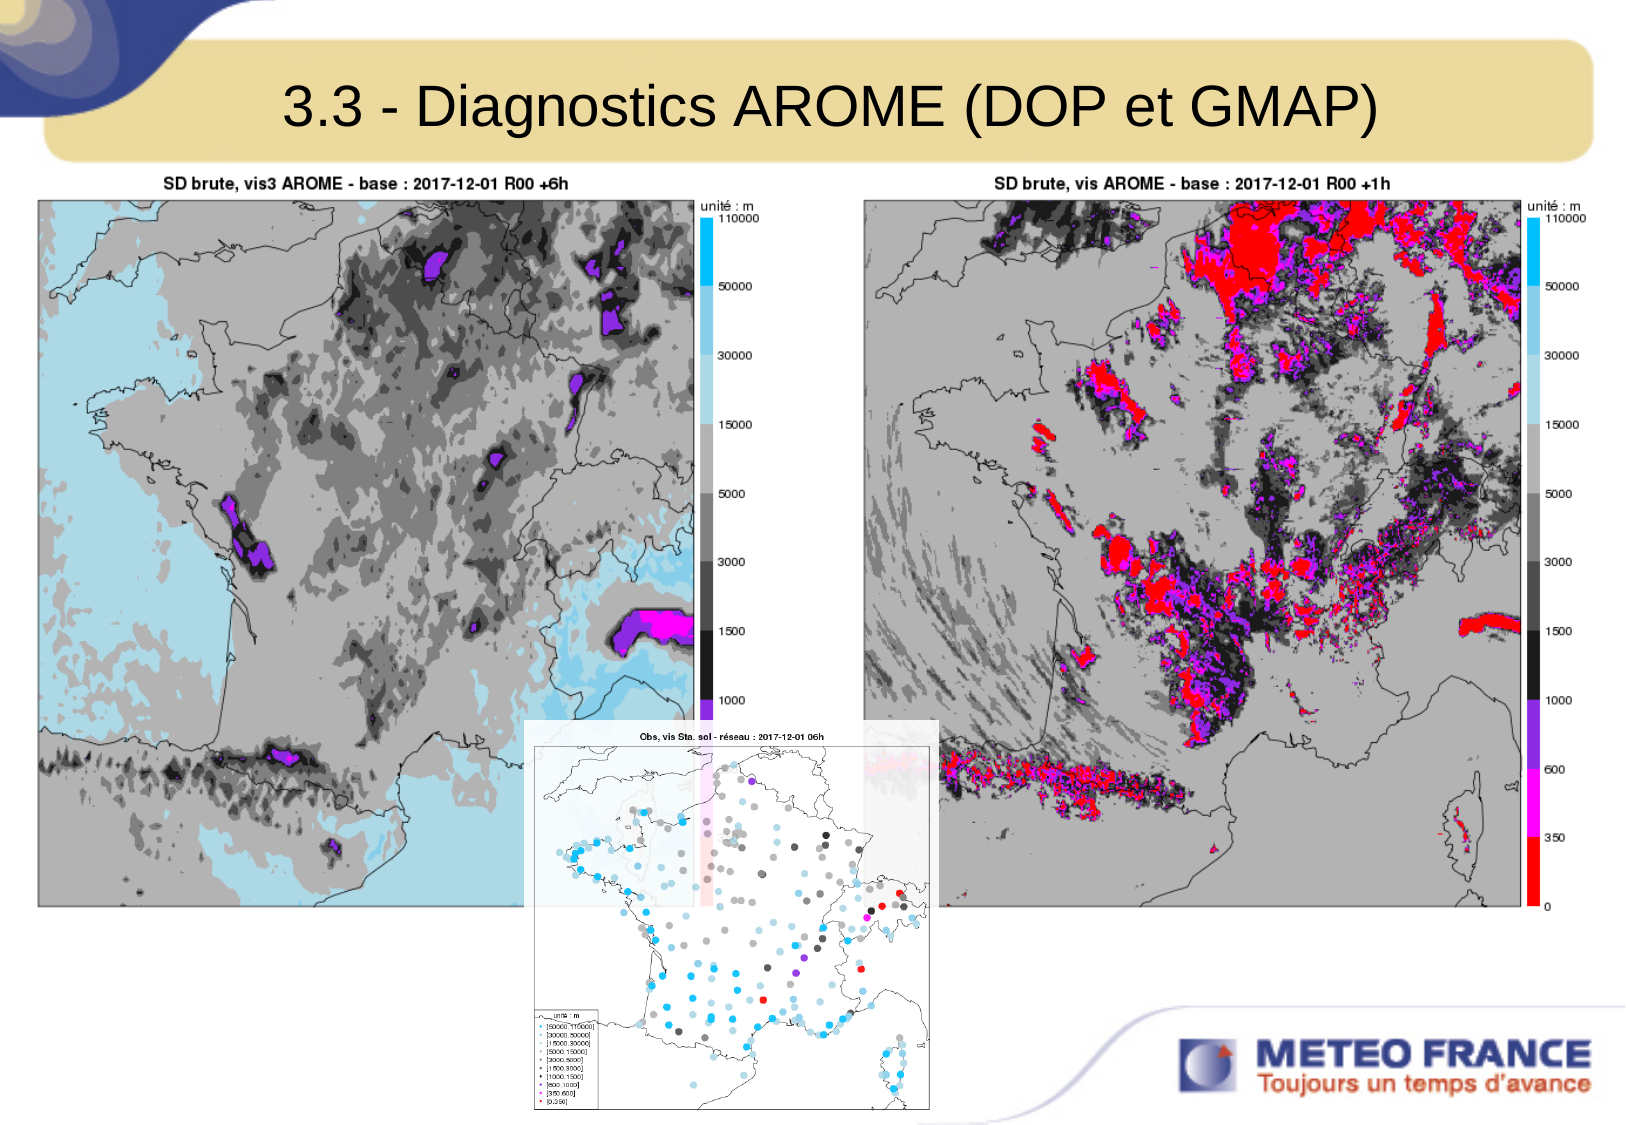

# 3.3 - Diagnostics AROME (DOP et GMAP)
?
Techniques et Organisation de la prévision - septembre 2011